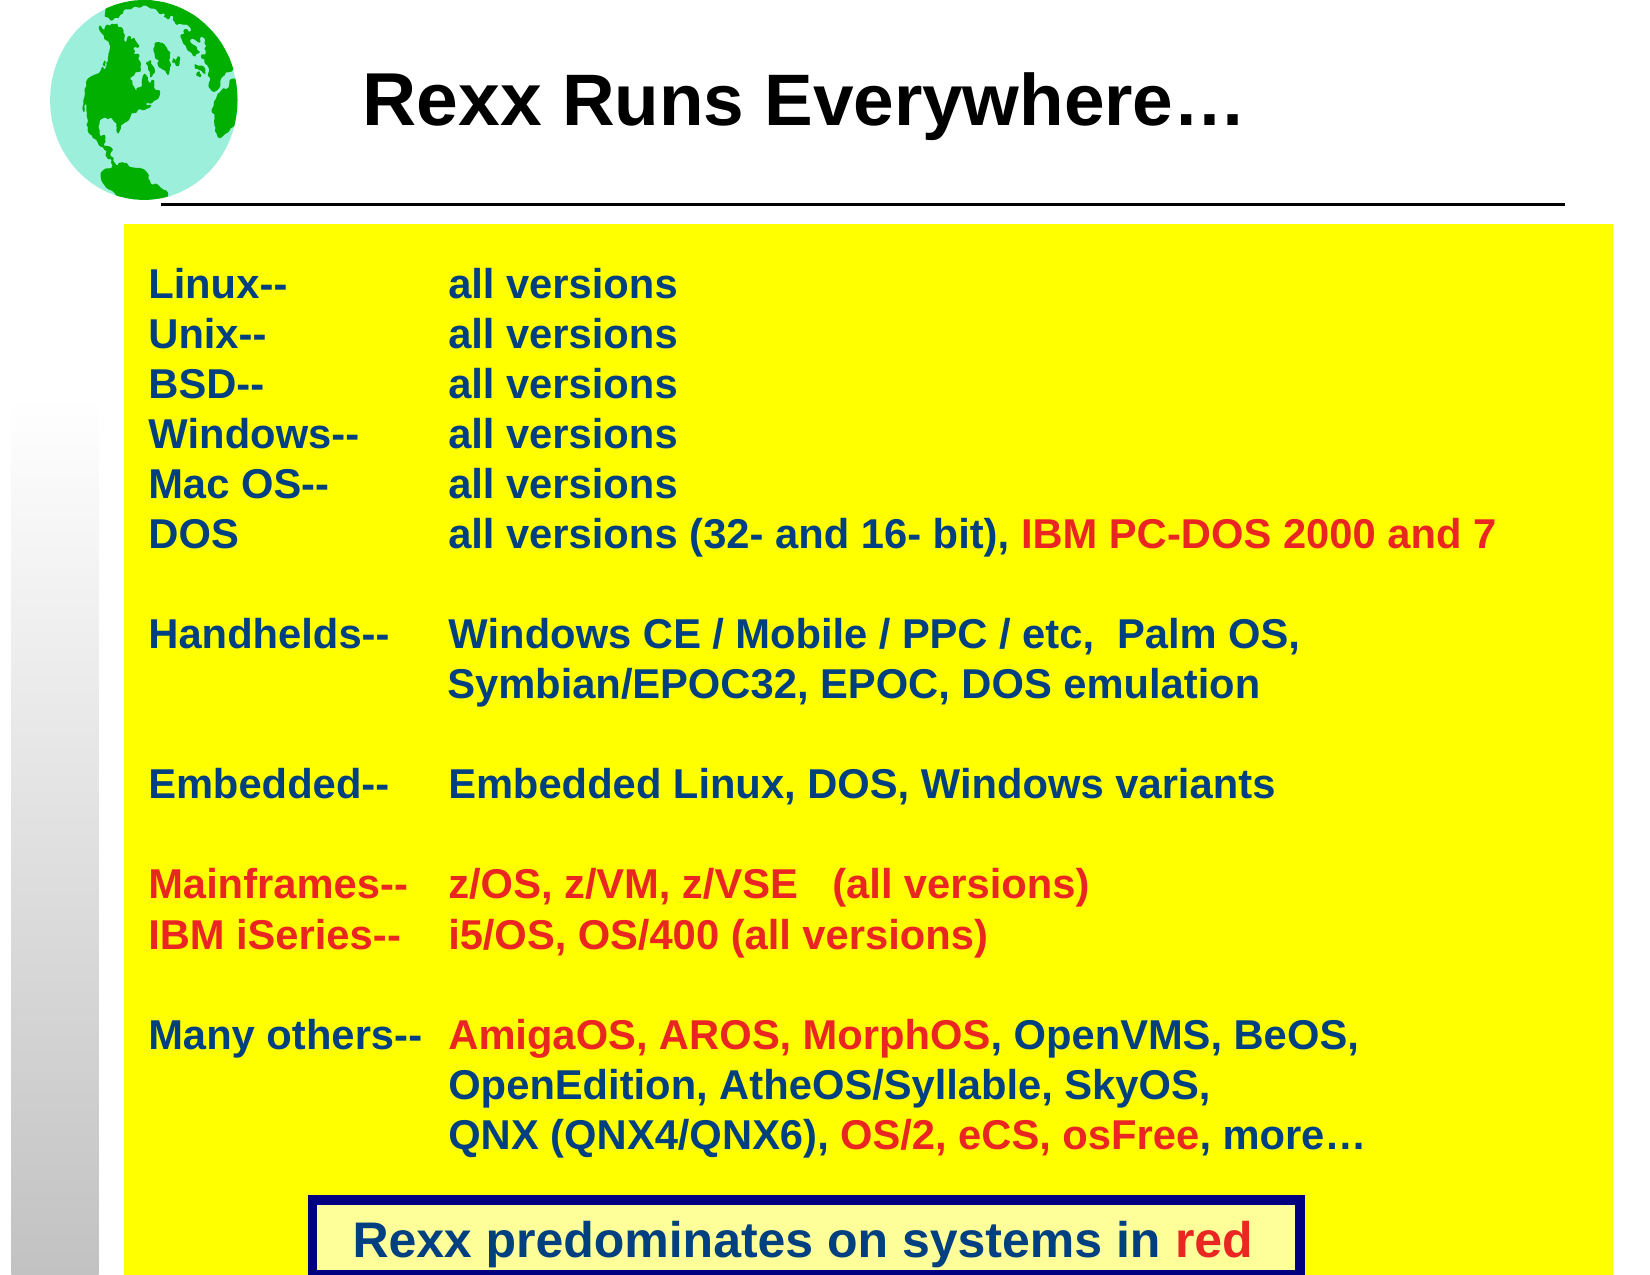

# Rexx Runs Everywhere…
Linux--		all versions
Unix--		all versions
BSD--		all versions
Windows--	all versions
Mac OS--	all versions
DOS		all versions (32- and 16- bit), IBM PC-DOS 2000 and 7
Handhelds--	Windows CE / Mobile / PPC / etc, Palm OS,
 Symbian/EPOC32, EPOC, DOS emulation
Embedded--	Embedded Linux, DOS, Windows variants
Mainframes-- 	z/OS, z/VM, z/VSE (all versions)
IBM iSeries--	i5/OS, OS/400 (all versions)
Many others-- 	AmigaOS, AROS, MorphOS, OpenVMS, BeOS,
 	OpenEdition, AtheOS/Syllable, SkyOS,
 	QNX (QNX4/QNX6), OS/2, eCS, osFree, more…
Rexx predominates on systems in red